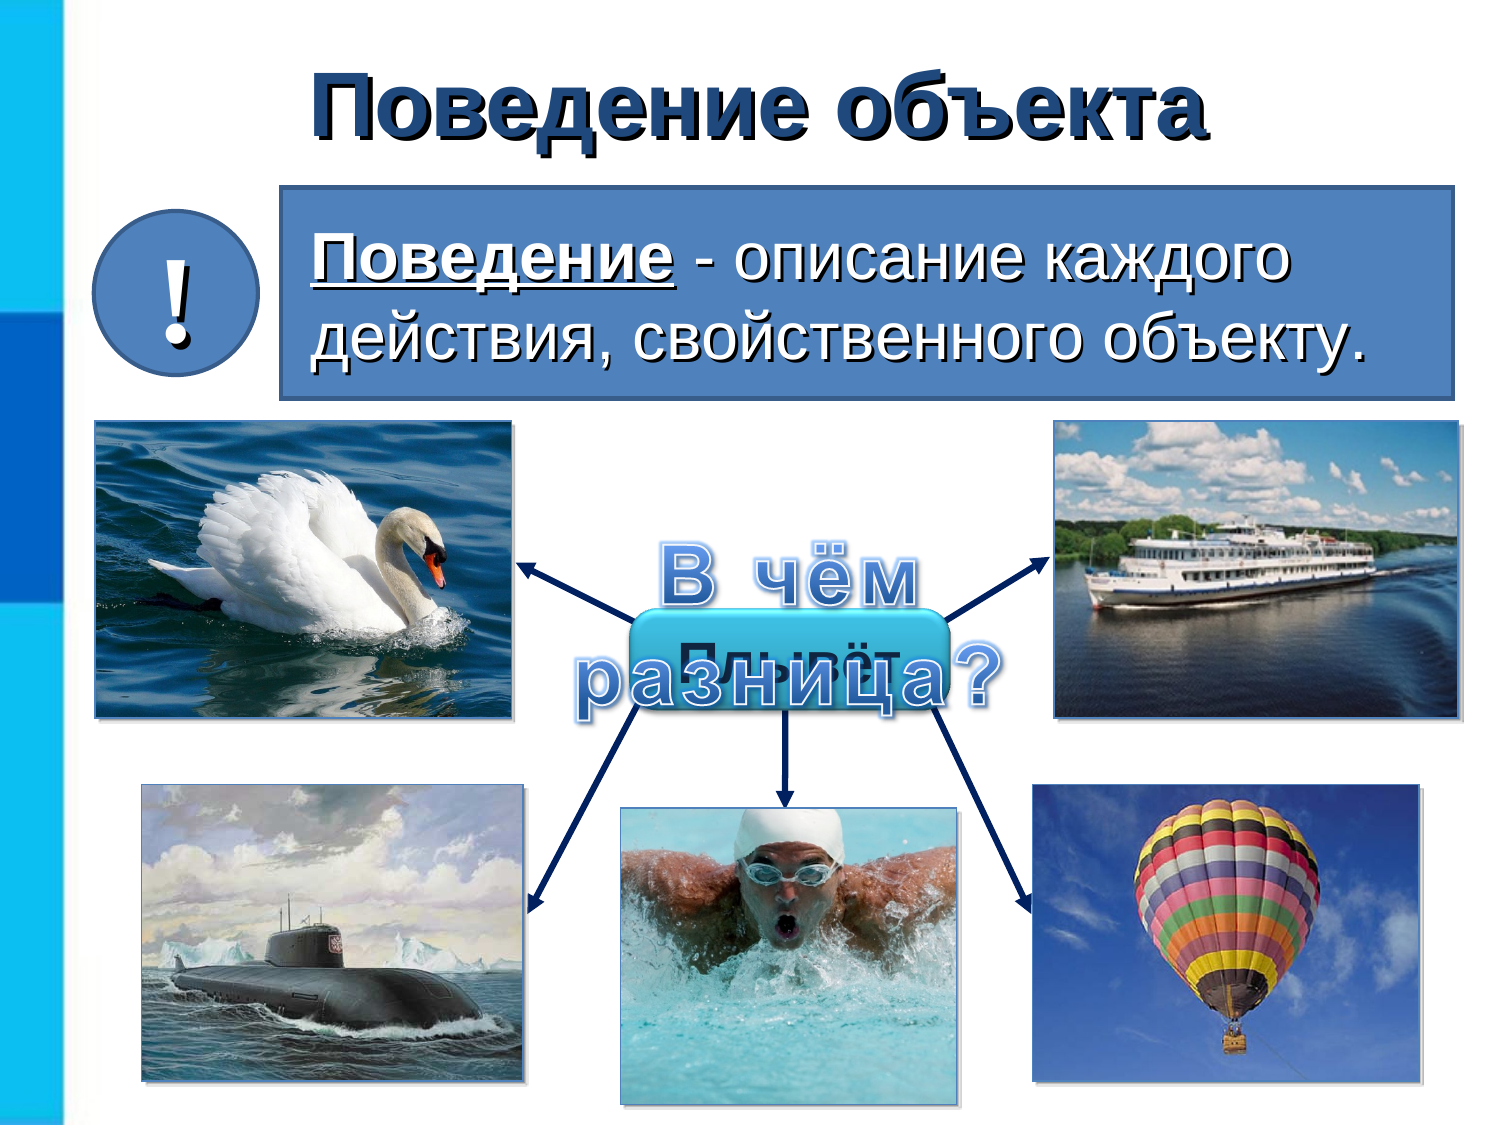

# Поведение объекта
Поведение - описание каждого действия, свойственного объекту.
!
Плывёт